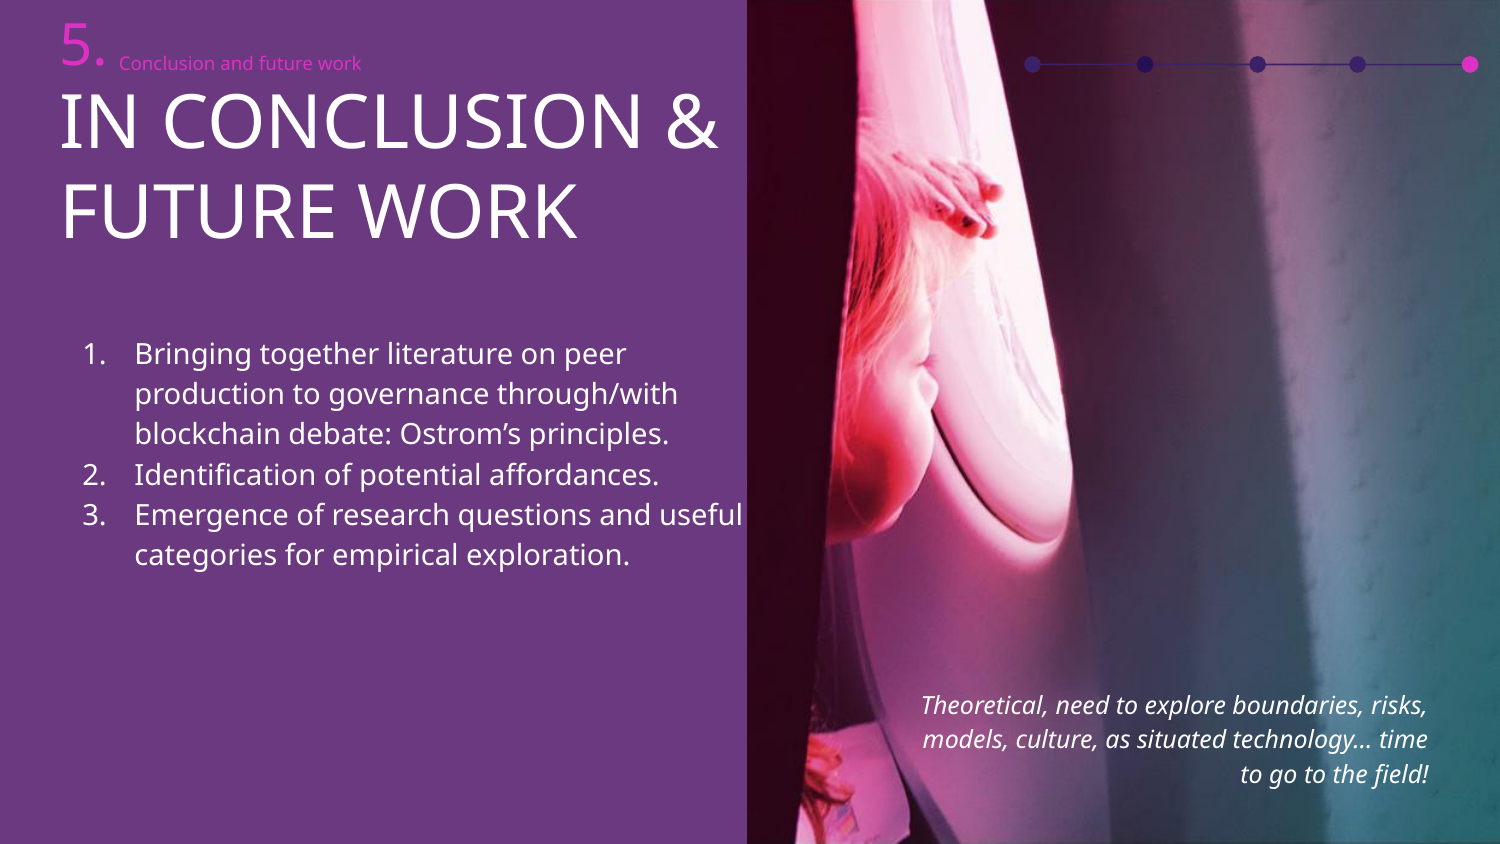

5.
Conclusion and future work
IN CONCLUSION &
FUTURE WORK
# Bringing together literature on peer production to governance through/with blockchain debate: Ostrom’s principles.
Identification of potential affordances.
Emergence of research questions and useful categories for empirical exploration.
Theoretical, need to explore boundaries, risks, models, culture, as situated technology… time to go to the field!